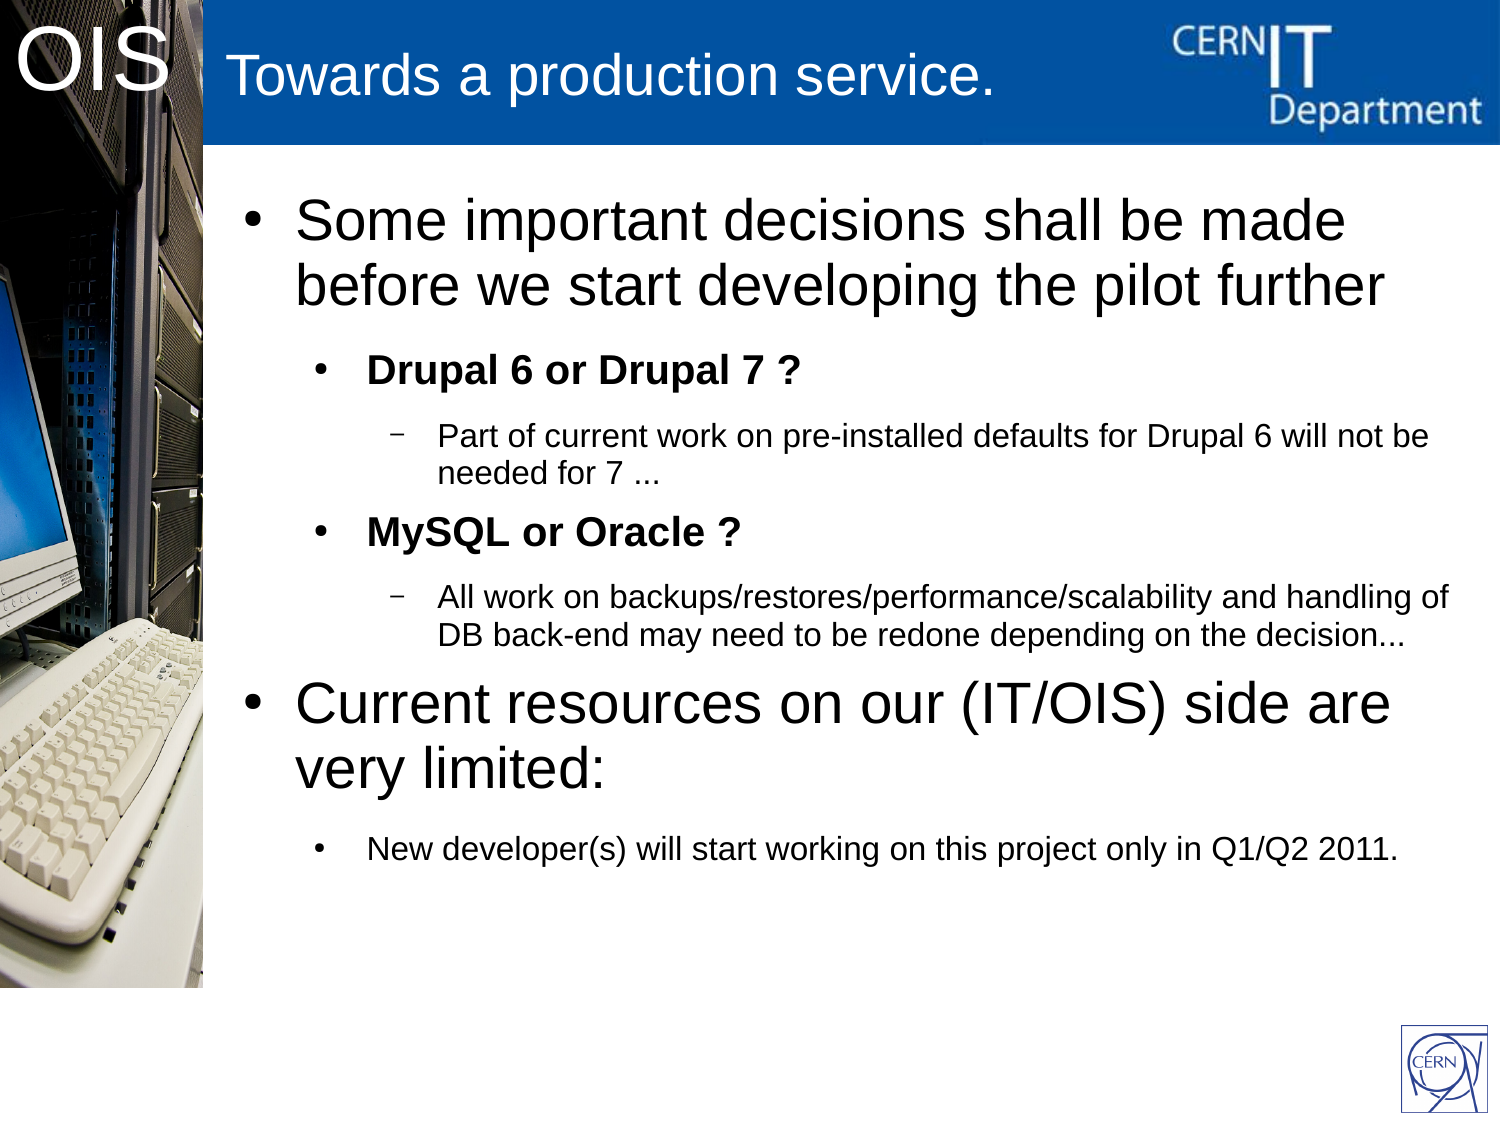

# Towards a production service.
Some important decisions shall be made before we start developing the pilot further
Drupal 6 or Drupal 7 ?
Part of current work on pre-installed defaults for Drupal 6 will not be needed for 7 ...
MySQL or Oracle ?
All work on backups/restores/performance/scalability and handling of DB back-end may need to be redone depending on the decision...
Current resources on our (IT/OIS) side are very limited:
New developer(s) will start working on this project only in Q1/Q2 2011.